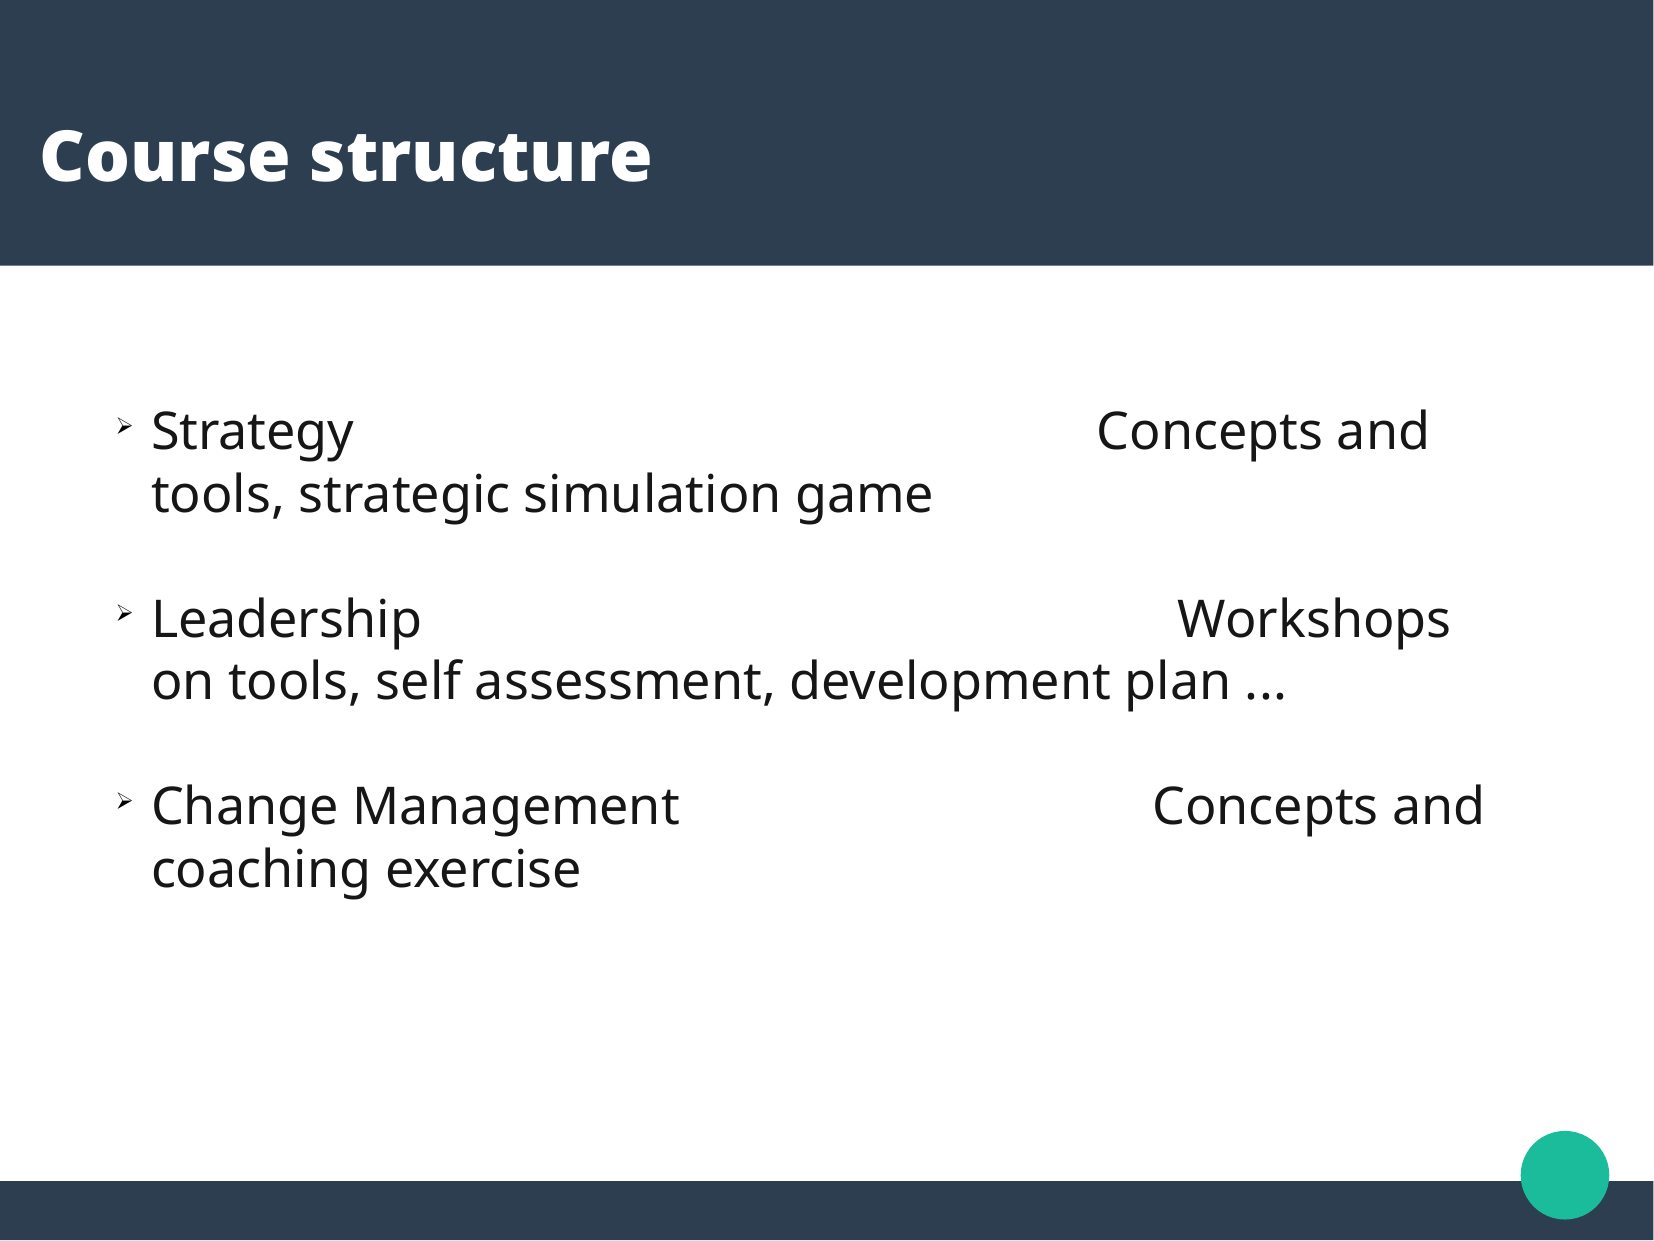

# Course structure
Strategy Concepts and tools, strategic simulation game
Leadership Workshops on tools, self assessment, development plan ...
Change Management Concepts and coaching exercise